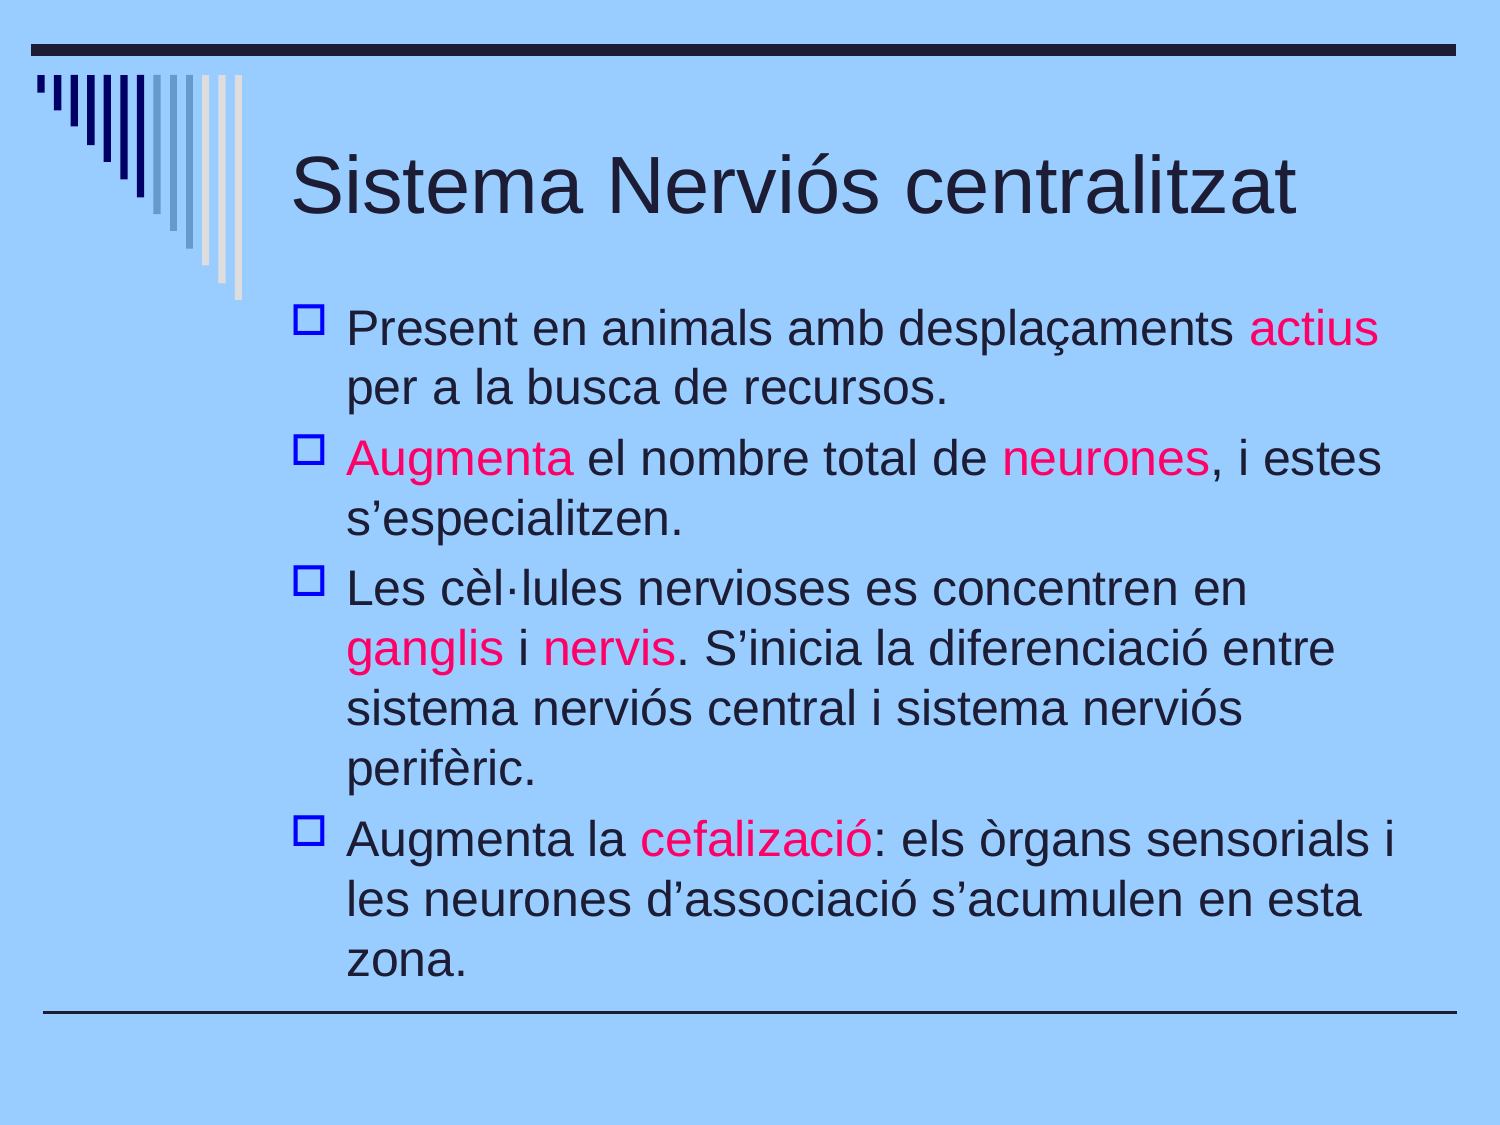

# Sistema Nerviós centralitzat
Present en animals amb desplaçaments actius per a la busca de recursos.
Augmenta el nombre total de neurones, i estes s’especialitzen.
Les cèl·lules nervioses es concentren en ganglis i nervis. S’inicia la diferenciació entre sistema nerviós central i sistema nerviós perifèric.
Augmenta la cefalizació: els òrgans sensorials i les neurones d’associació s’acumulen en esta zona.